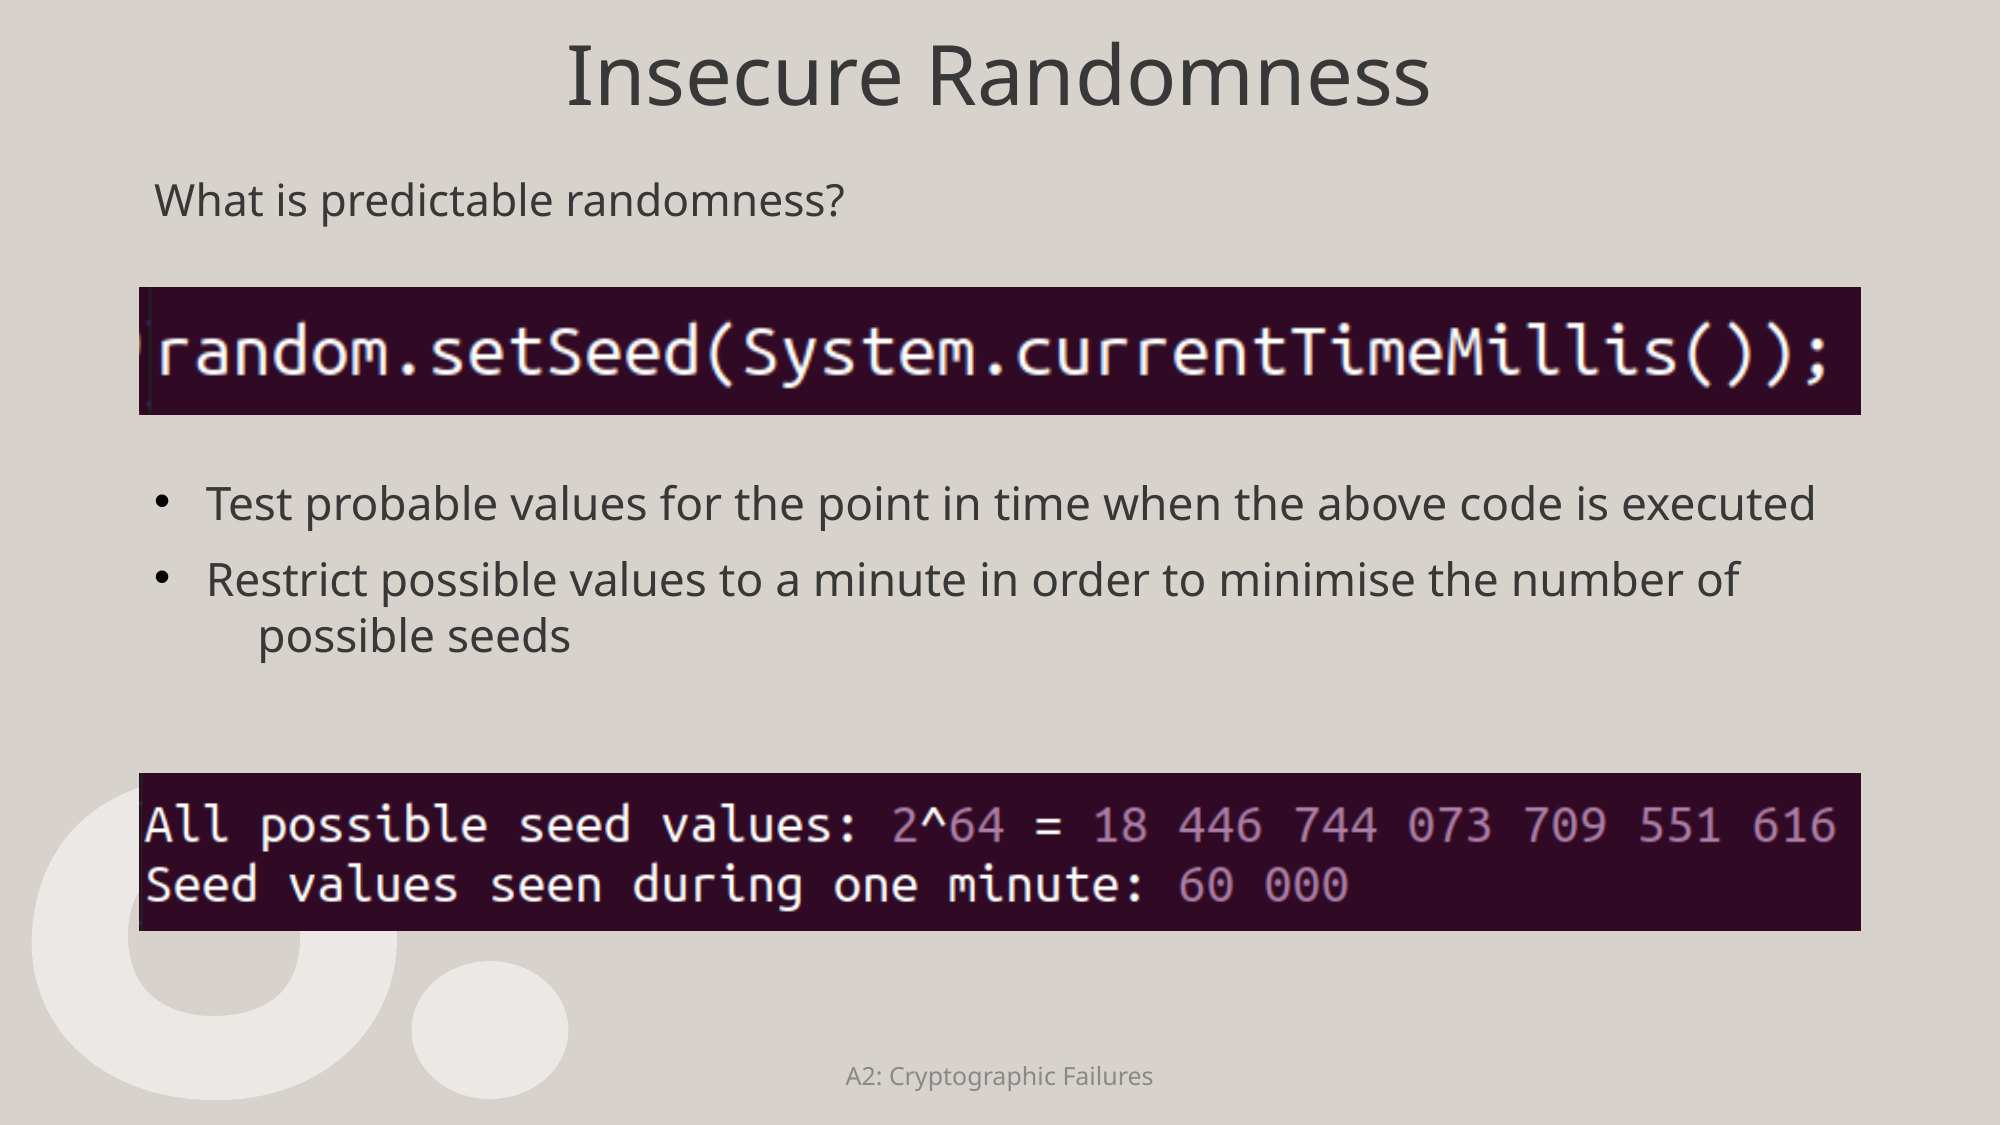

# Insecure Randomness
What is predictable randomness?
Test probable values for the point in time when the above code is executed
Restrict possible values to a minute in order to minimise the number of possible seeds
A2: Cryptographic Failures